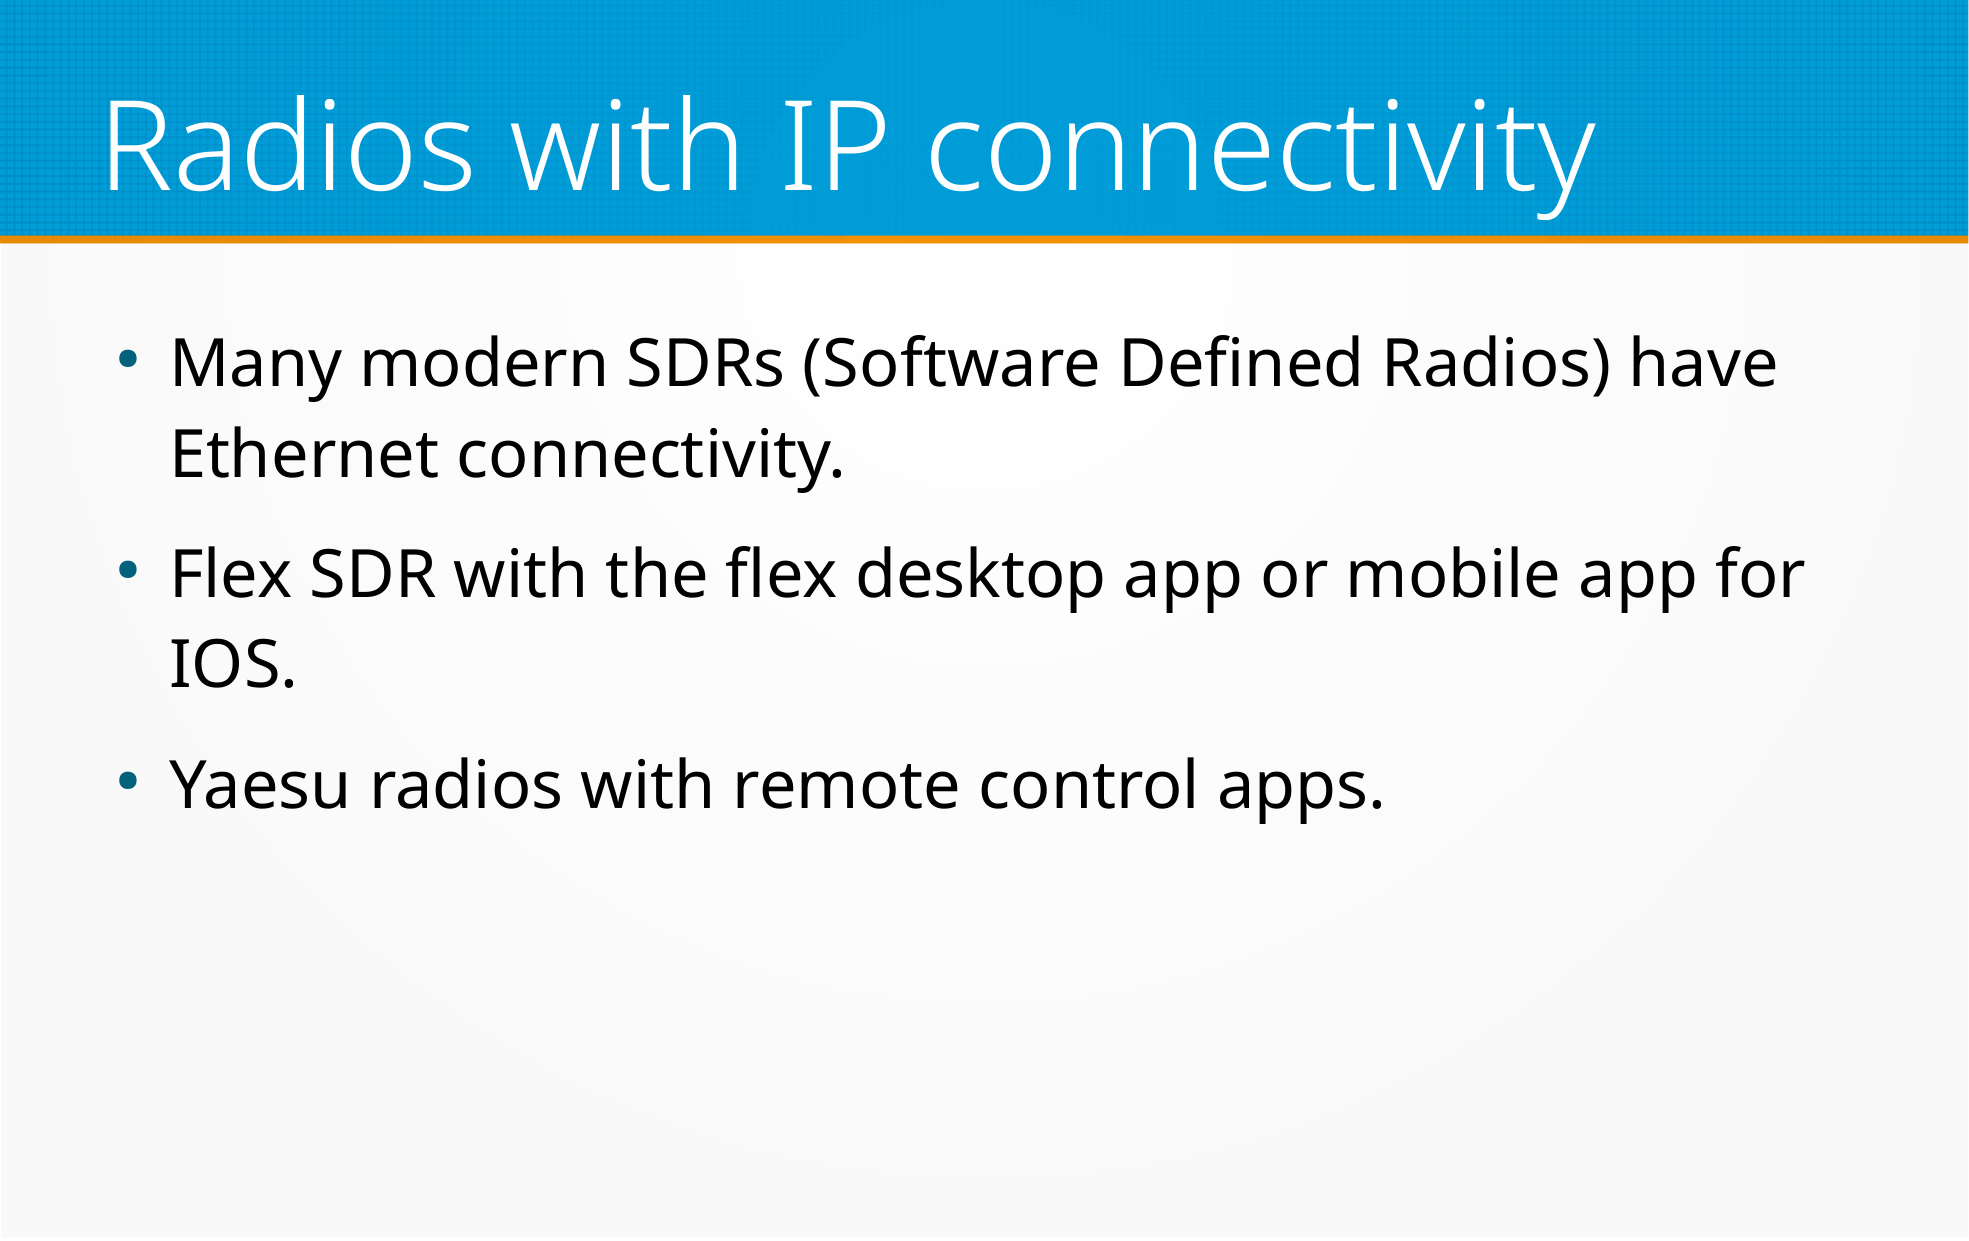

# Radios with IP connectivity
Many modern SDRs (Software Defined Radios) have Ethernet connectivity.
Flex SDR with the flex desktop app or mobile app for IOS.
Yaesu radios with remote control apps.